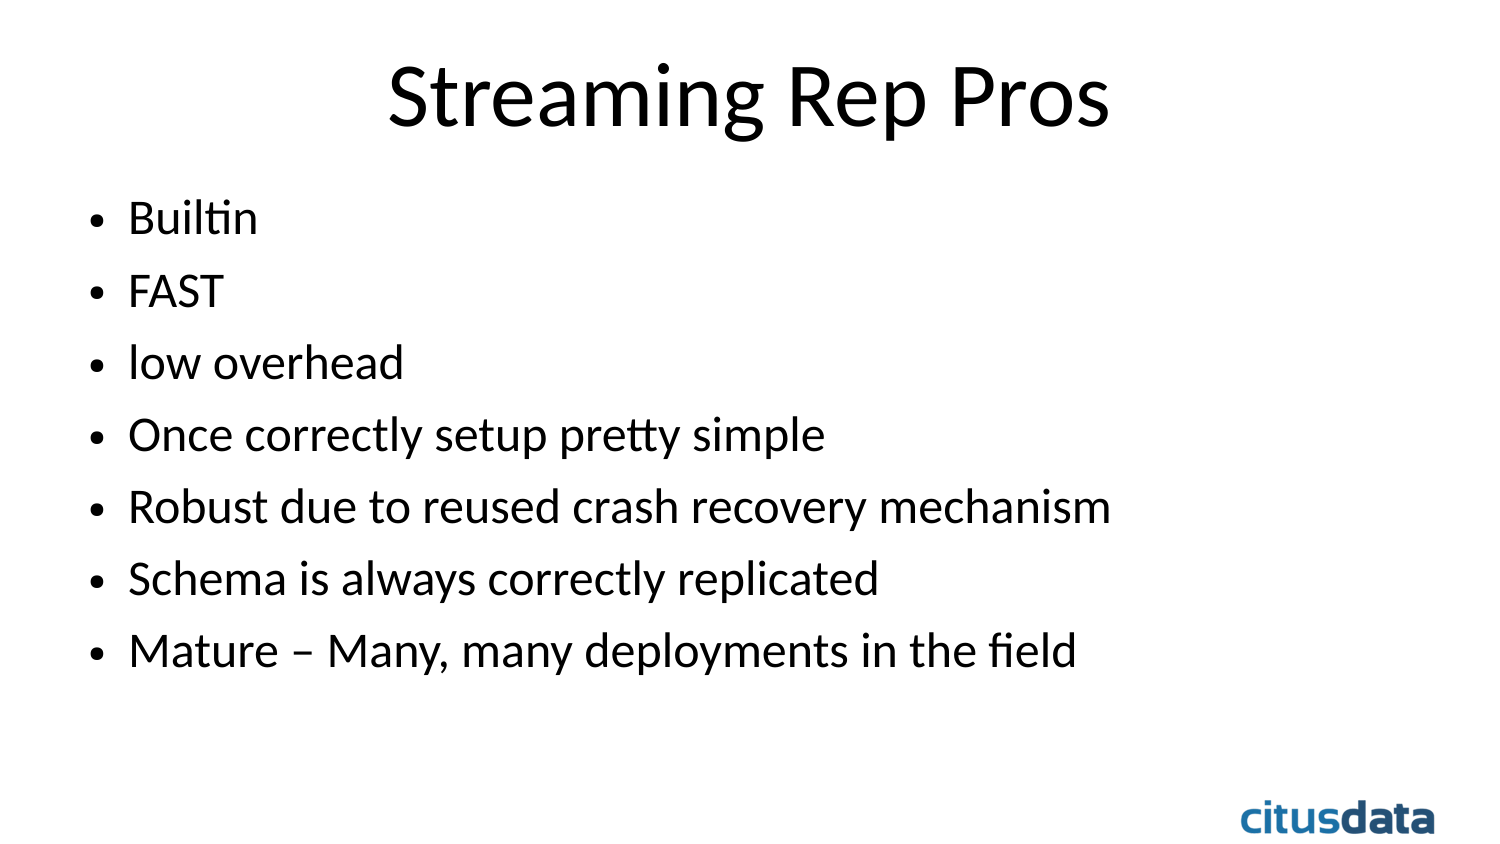

# Streaming Rep Pros
Builtin
FAST
low overhead
Once correctly setup pretty simple
Robust due to reused crash recovery mechanism
Schema is always correctly replicated
Mature – Many, many deployments in the field